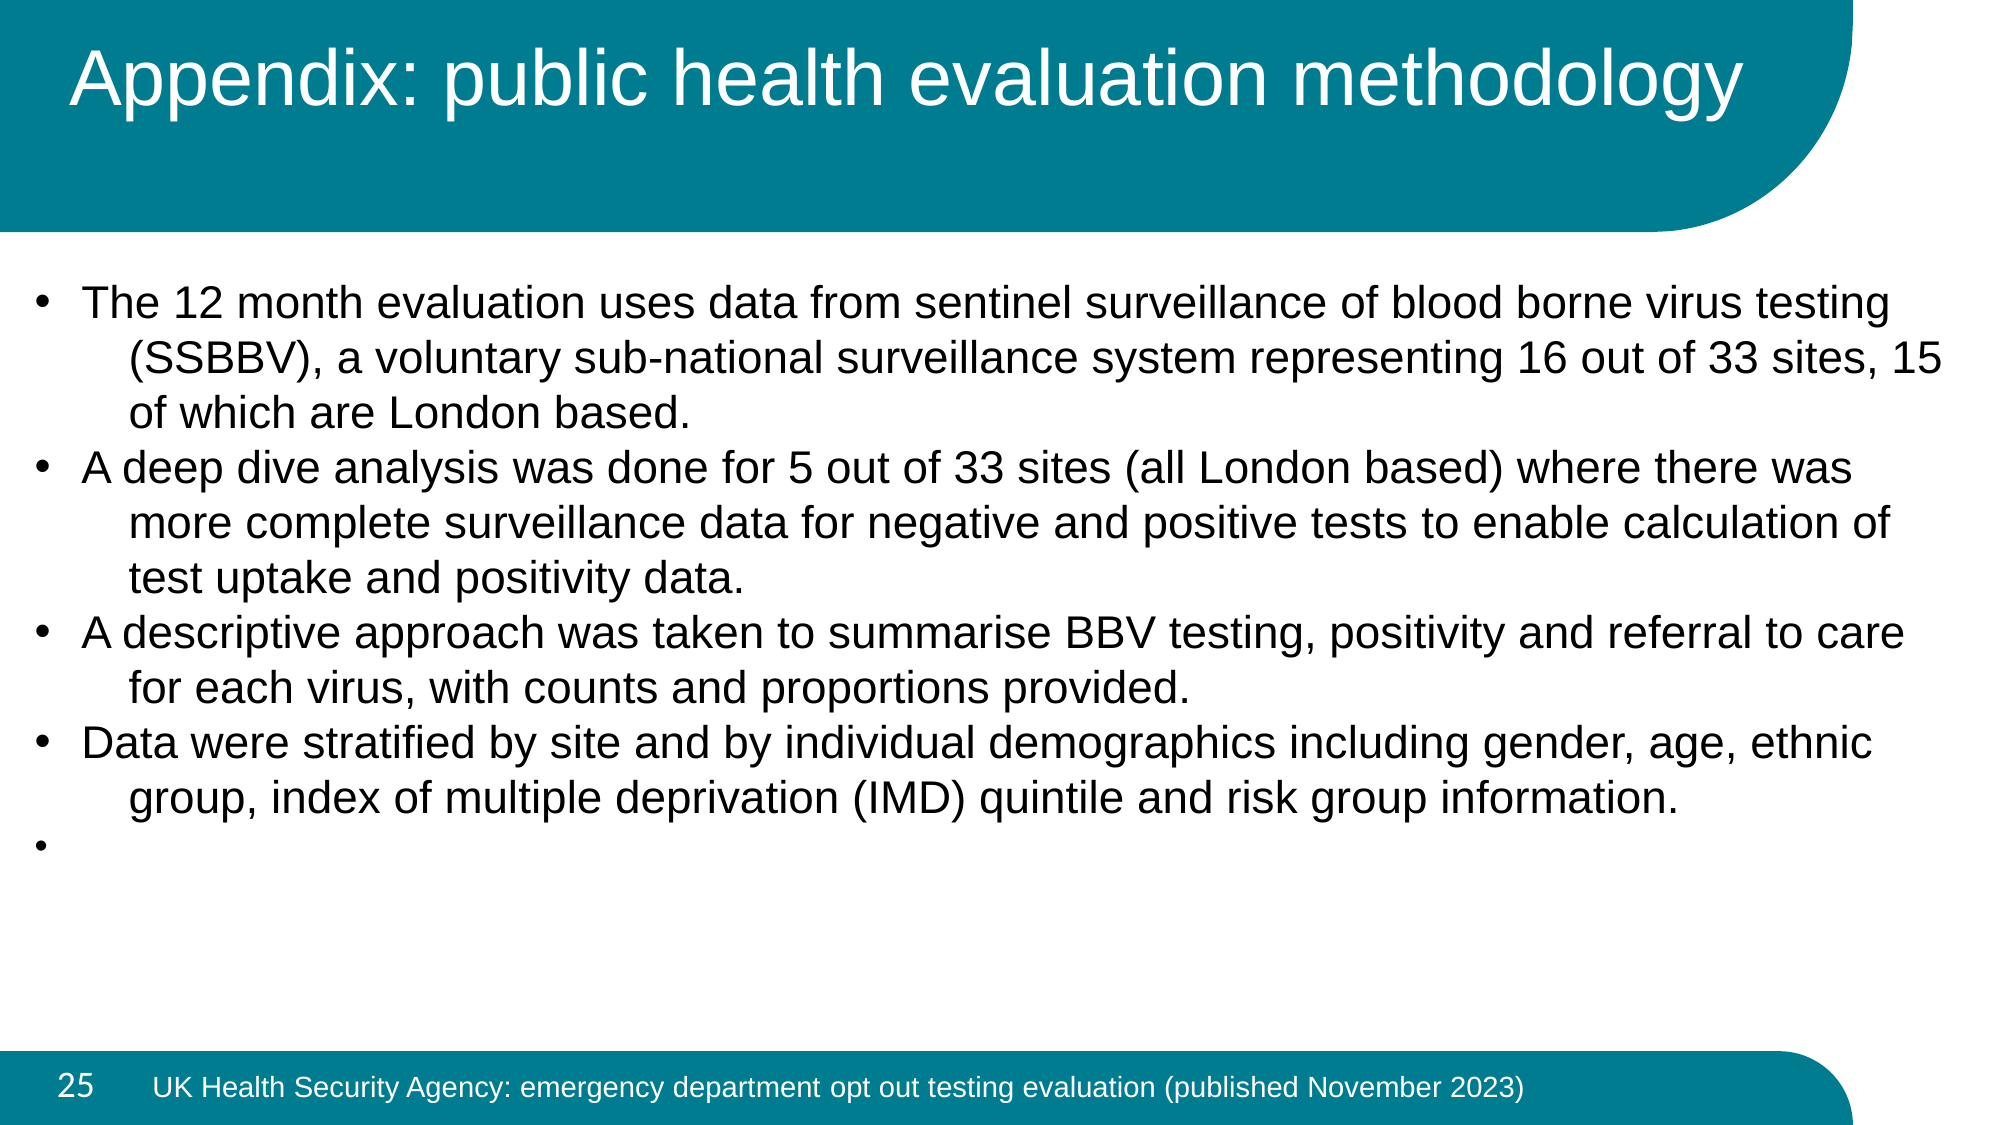

# Appendix: public health evaluation methodology
The 12 month evaluation uses data from sentinel surveillance of blood borne virus testing (SSBBV), a voluntary sub-national surveillance system representing 16 out of 33 sites, 15 of which are London based.
A deep dive analysis was done for 5 out of 33 sites (all London based) where there was more complete surveillance data for negative and positive tests to enable calculation of test uptake and positivity data.
A descriptive approach was taken to summarise BBV testing, positivity and referral to care for each virus, with counts and proportions provided.
Data were stratified by site and by individual demographics including gender, age, ethnic group, index of multiple deprivation (IMD) quintile and risk group information.
UK Health Security Agency: emergency department opt out testing evaluation (published November 2023)